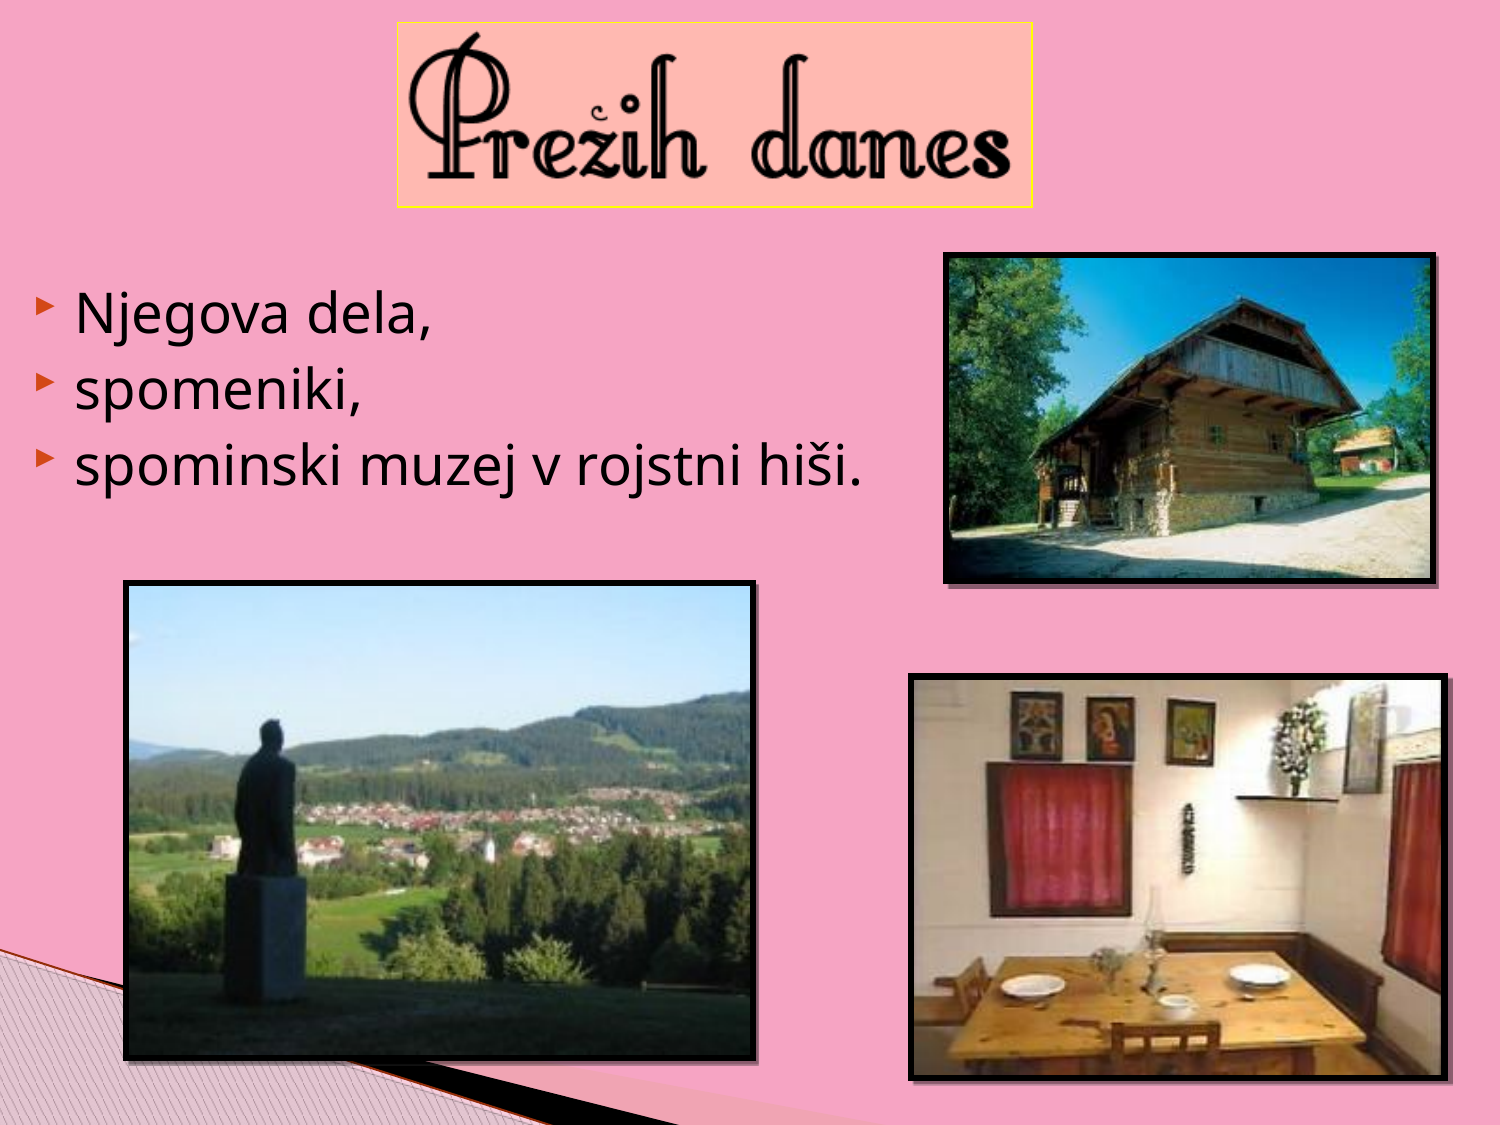

# Njegova dela,
spomeniki,
spominski muzej v rojstni hiši.